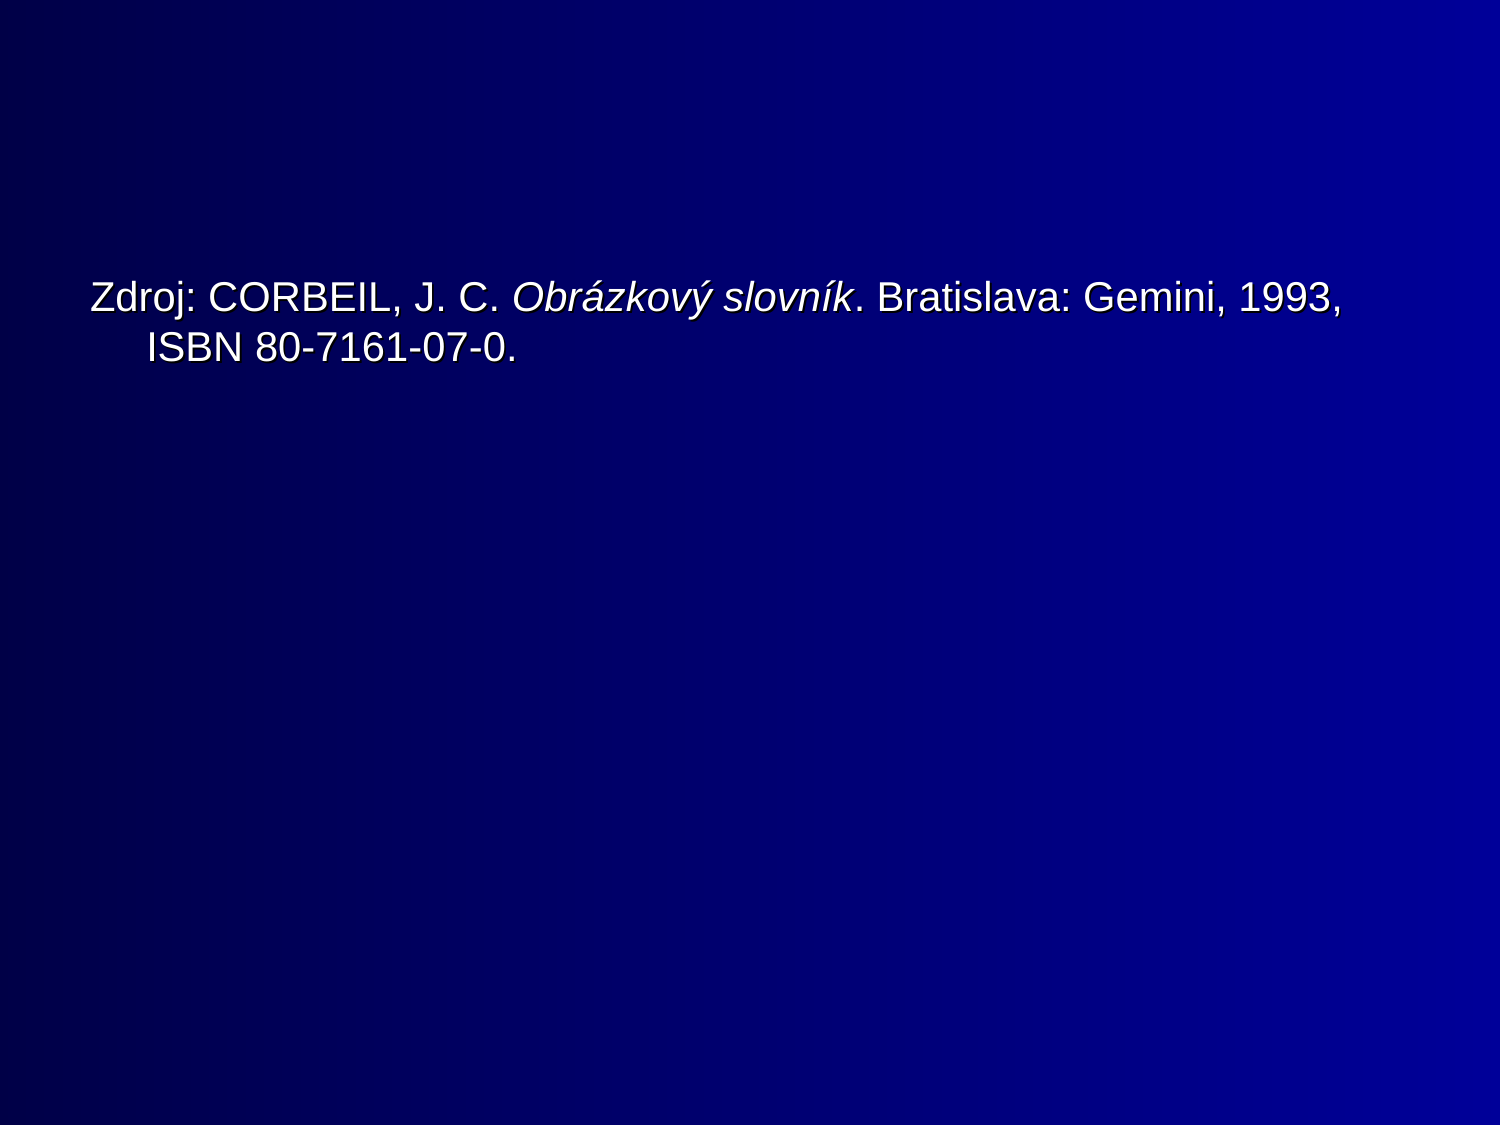

#
Zdroj: CORBEIL, J. C. Obrázkový slovník. Bratislava: Gemini, 1993, ISBN 80-7161-07-0.